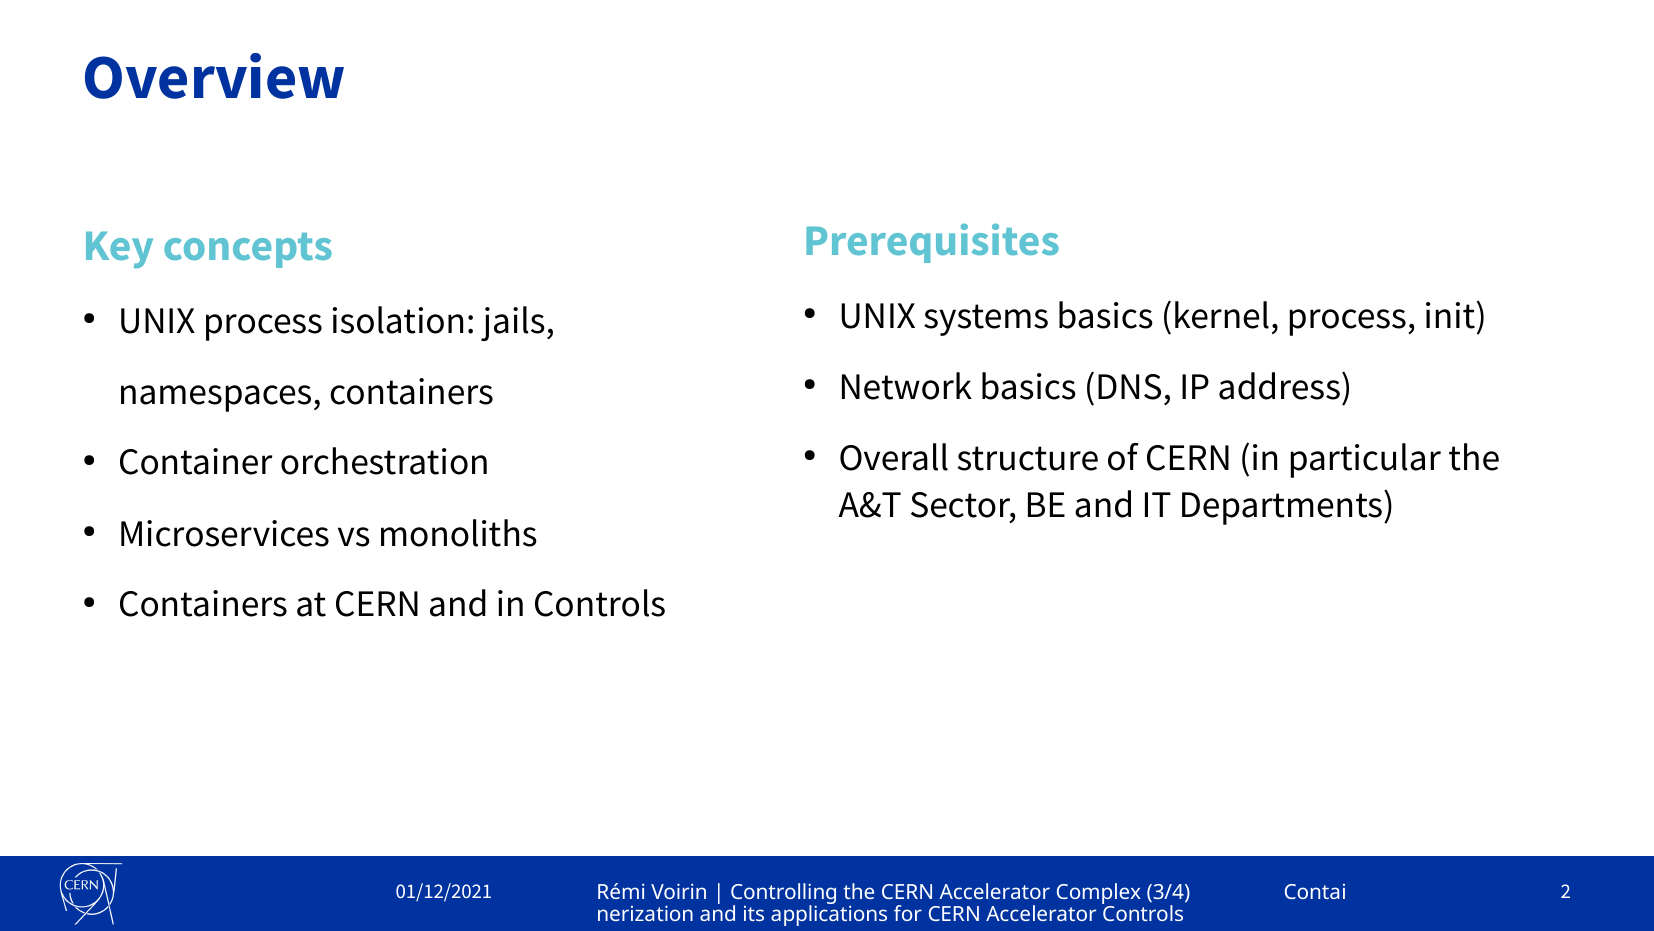

# Overview
Prerequisites
UNIX systems basics (kernel, process, init)
Network basics (DNS, IP address)
Overall structure of CERN (in particular the A&T Sector, BE and IT Departments)
Key concepts
UNIX process isolation: jails,
namespaces, containers
Container orchestration
Microservices vs monoliths
Containers at CERN and in Controls
01/12/2021
Rémi Voirin | Controlling the CERN Accelerator Complex (3/4) Containerization and its applications for CERN Accelerator Controls
2